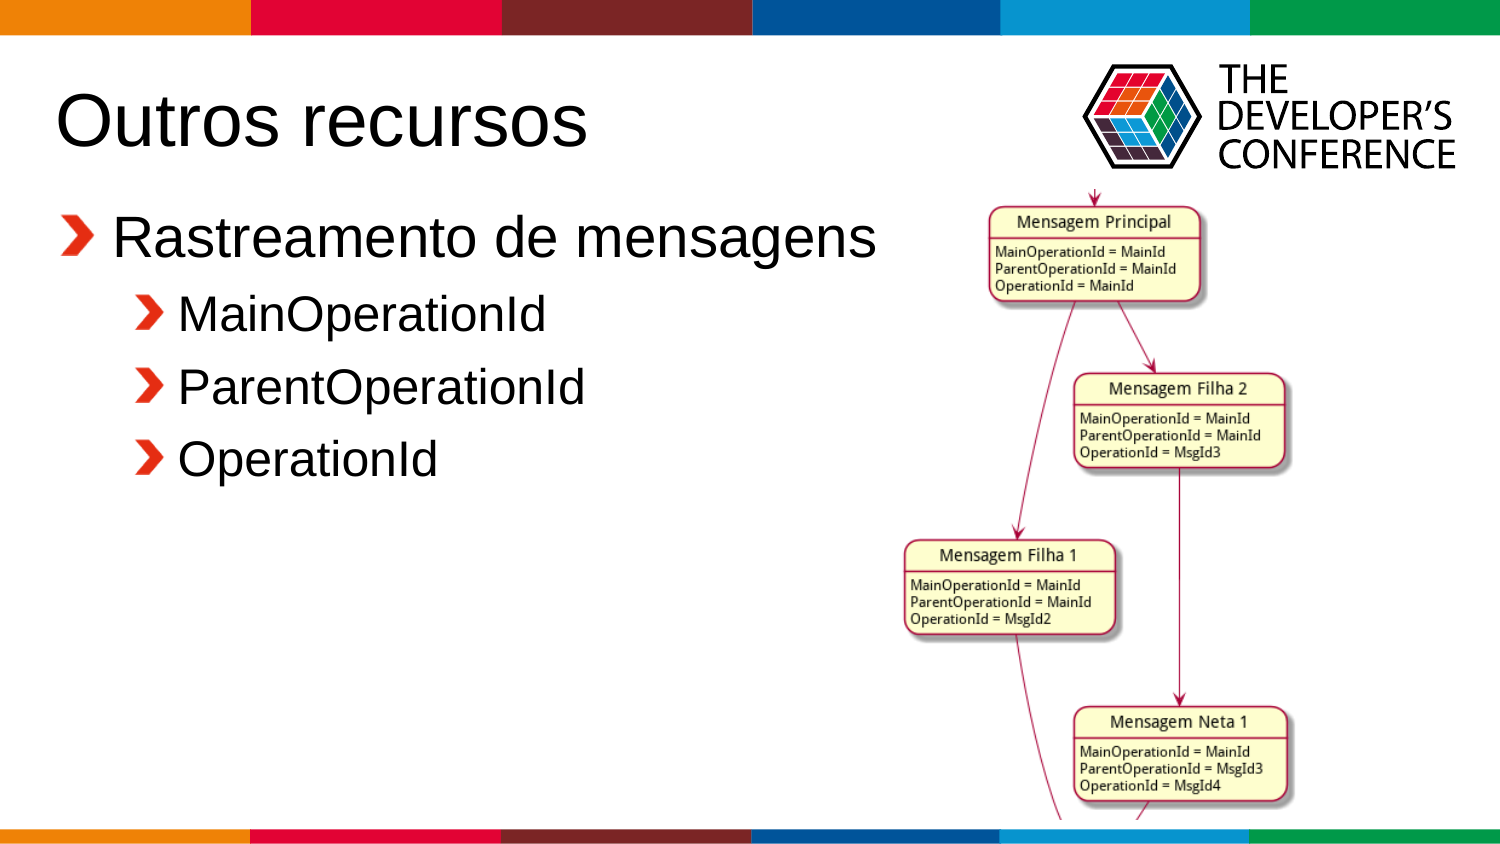

# Outros recursos
Rastreamento de mensagens
MainOperationId
ParentOperationId
OperationId